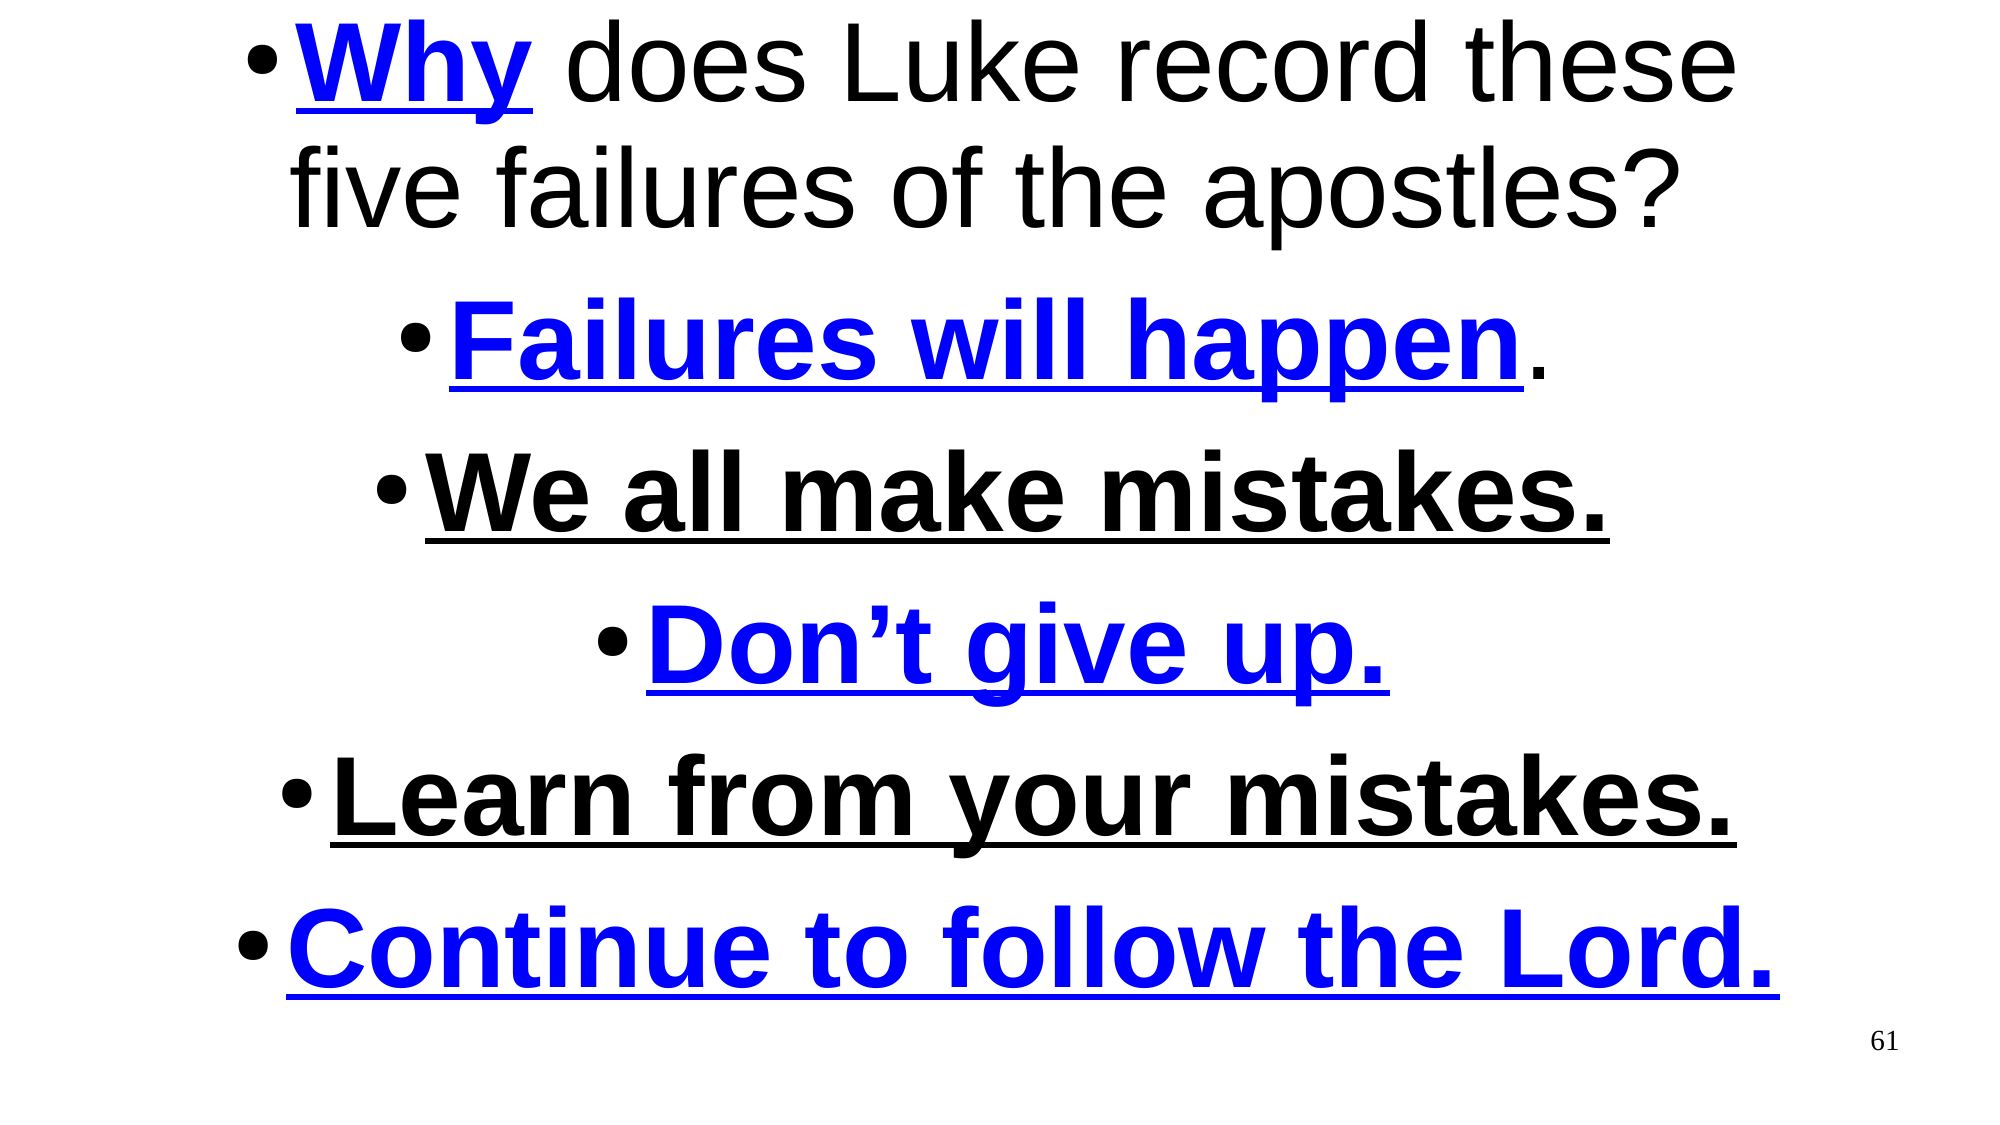

# Why does Luke record these five failures of the apostles?
Failures will happen.
We all make mistakes.
Don’t give up.
Learn from your mistakes.
Continue to follow the Lord.
61